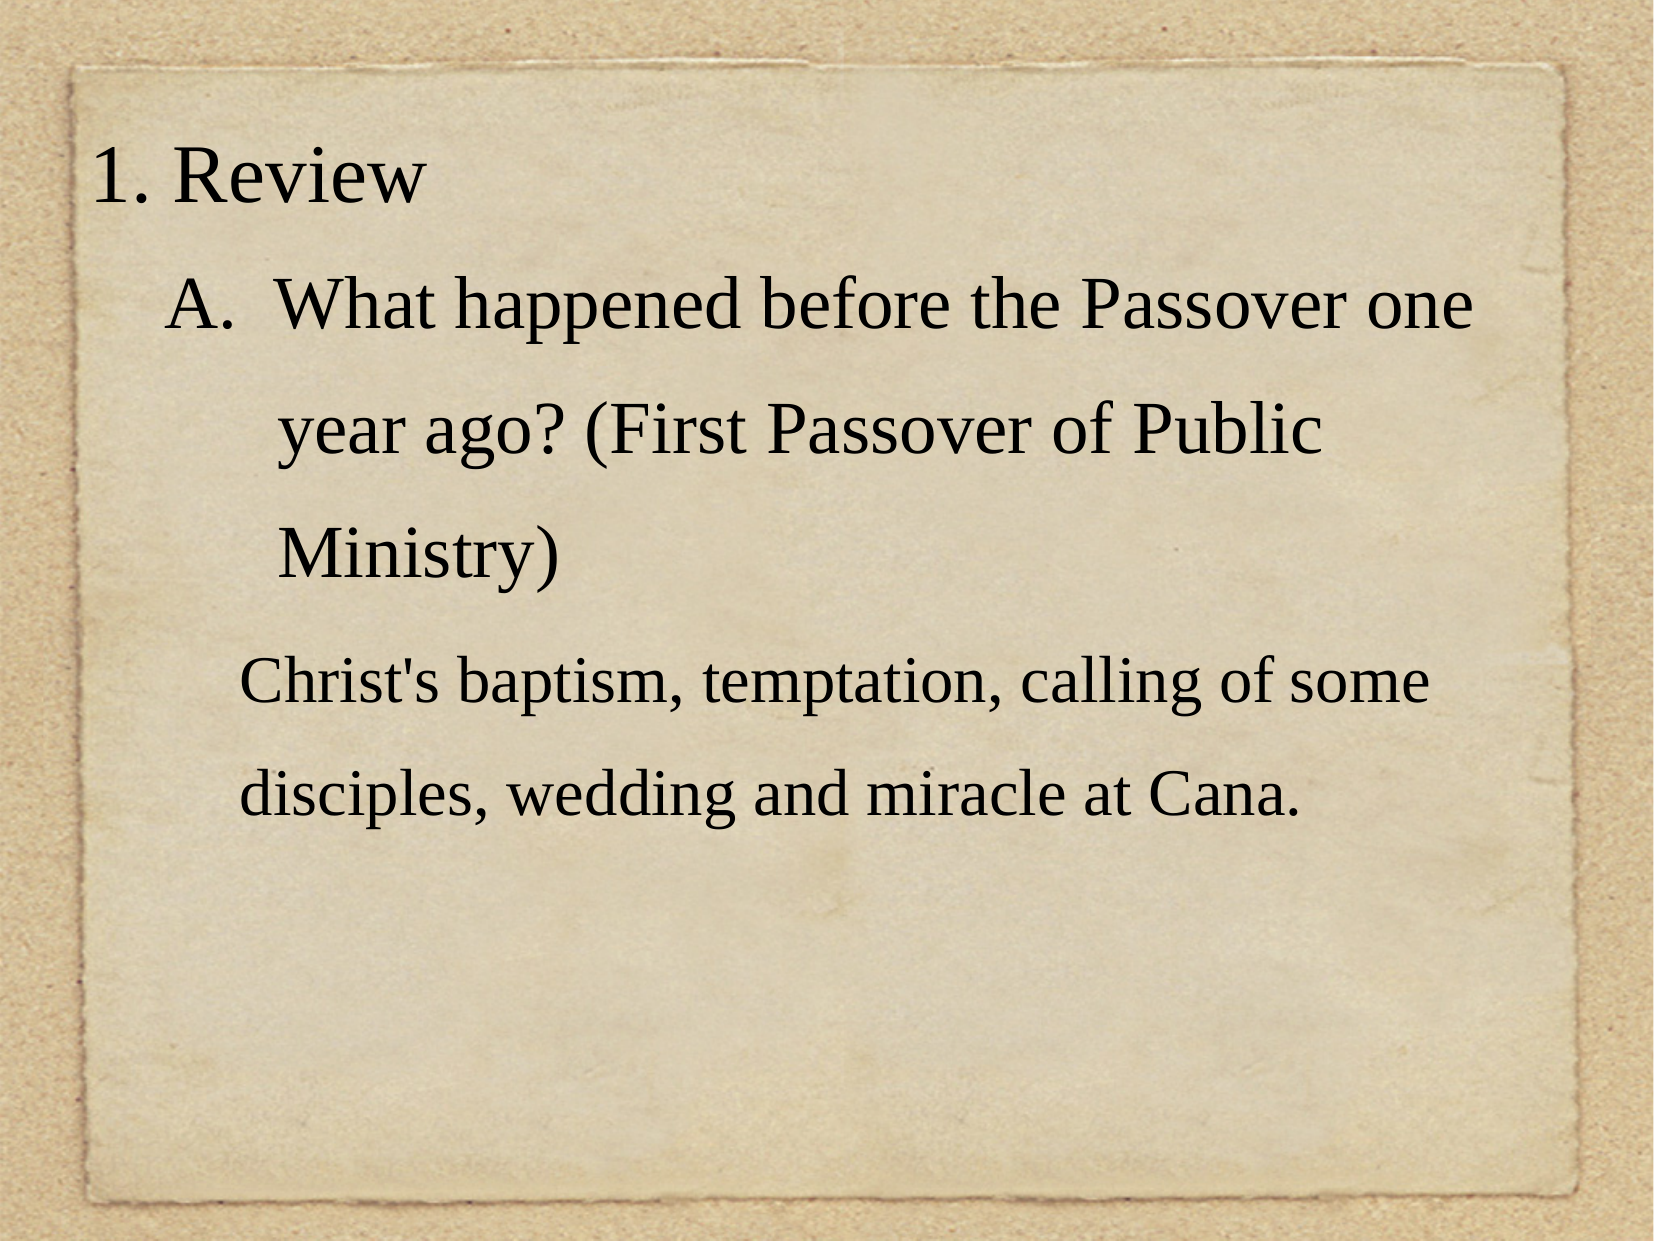

1. Review
	A. What happened before the Passover one 			 year ago? (First Passover of Public 					 Ministry)
		Christ's baptism, temptation, calling of	some 			disciples, wedding and miracle at Cana.